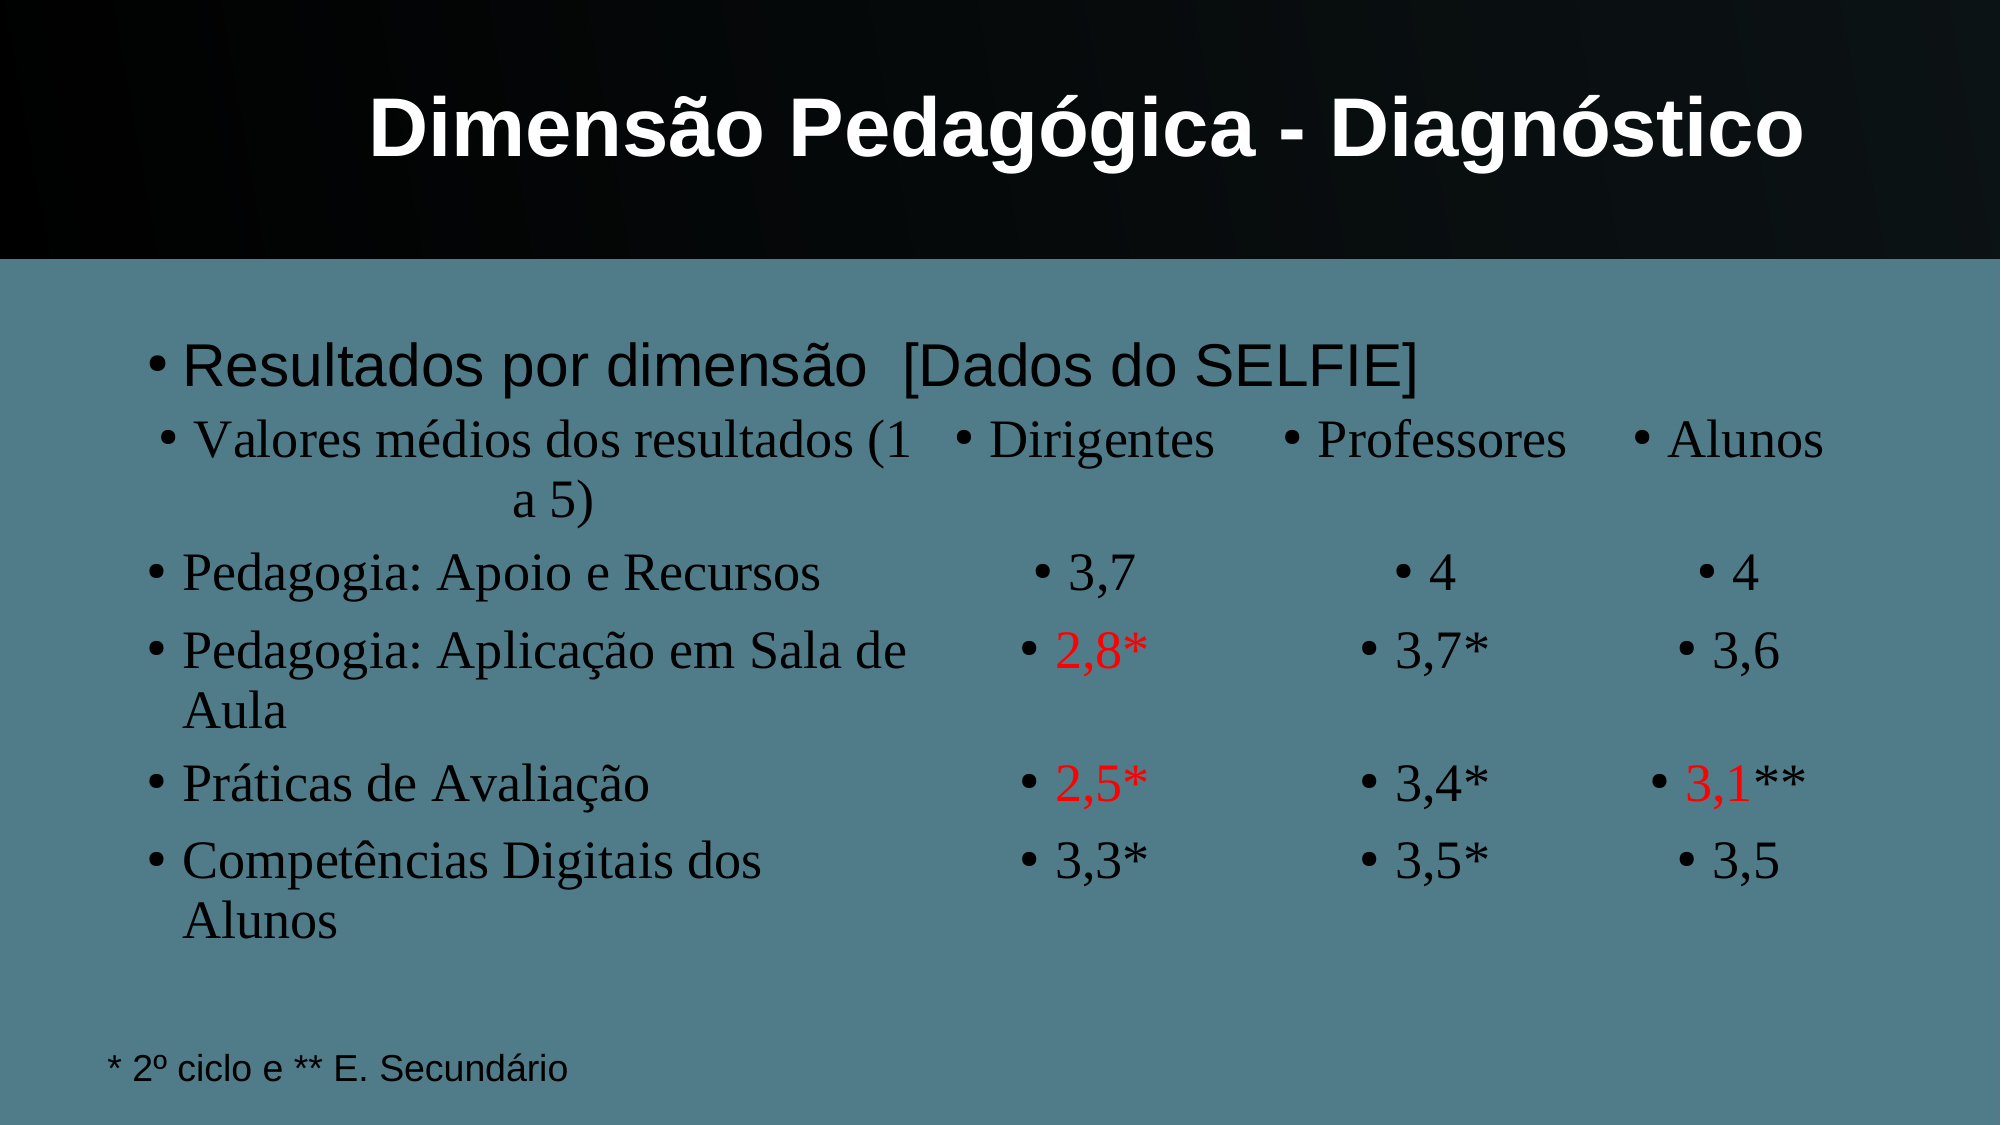

Dimensão Pedagógica - Diagnóstico
| Resultados por dimensão  [Dados do SELFIE] | | | |
| --- | --- | --- | --- |
| Valores médios dos resultados (1 a 5) | Dirigentes | Professores | Alunos |
| Pedagogia: Apoio e Recursos | 3,7 | 4 | 4 |
| Pedagogia: Aplicação em Sala de Aula | 2,8\* | 3,7\* | 3,6 |
| Práticas de Avaliação | 2,5\* | 3,4\* | 3,1\*\* |
| Competências Digitais dos Alunos | 3,3\* | 3,5\* | 3,5 |
* 2º ciclo e ** E. Secundário